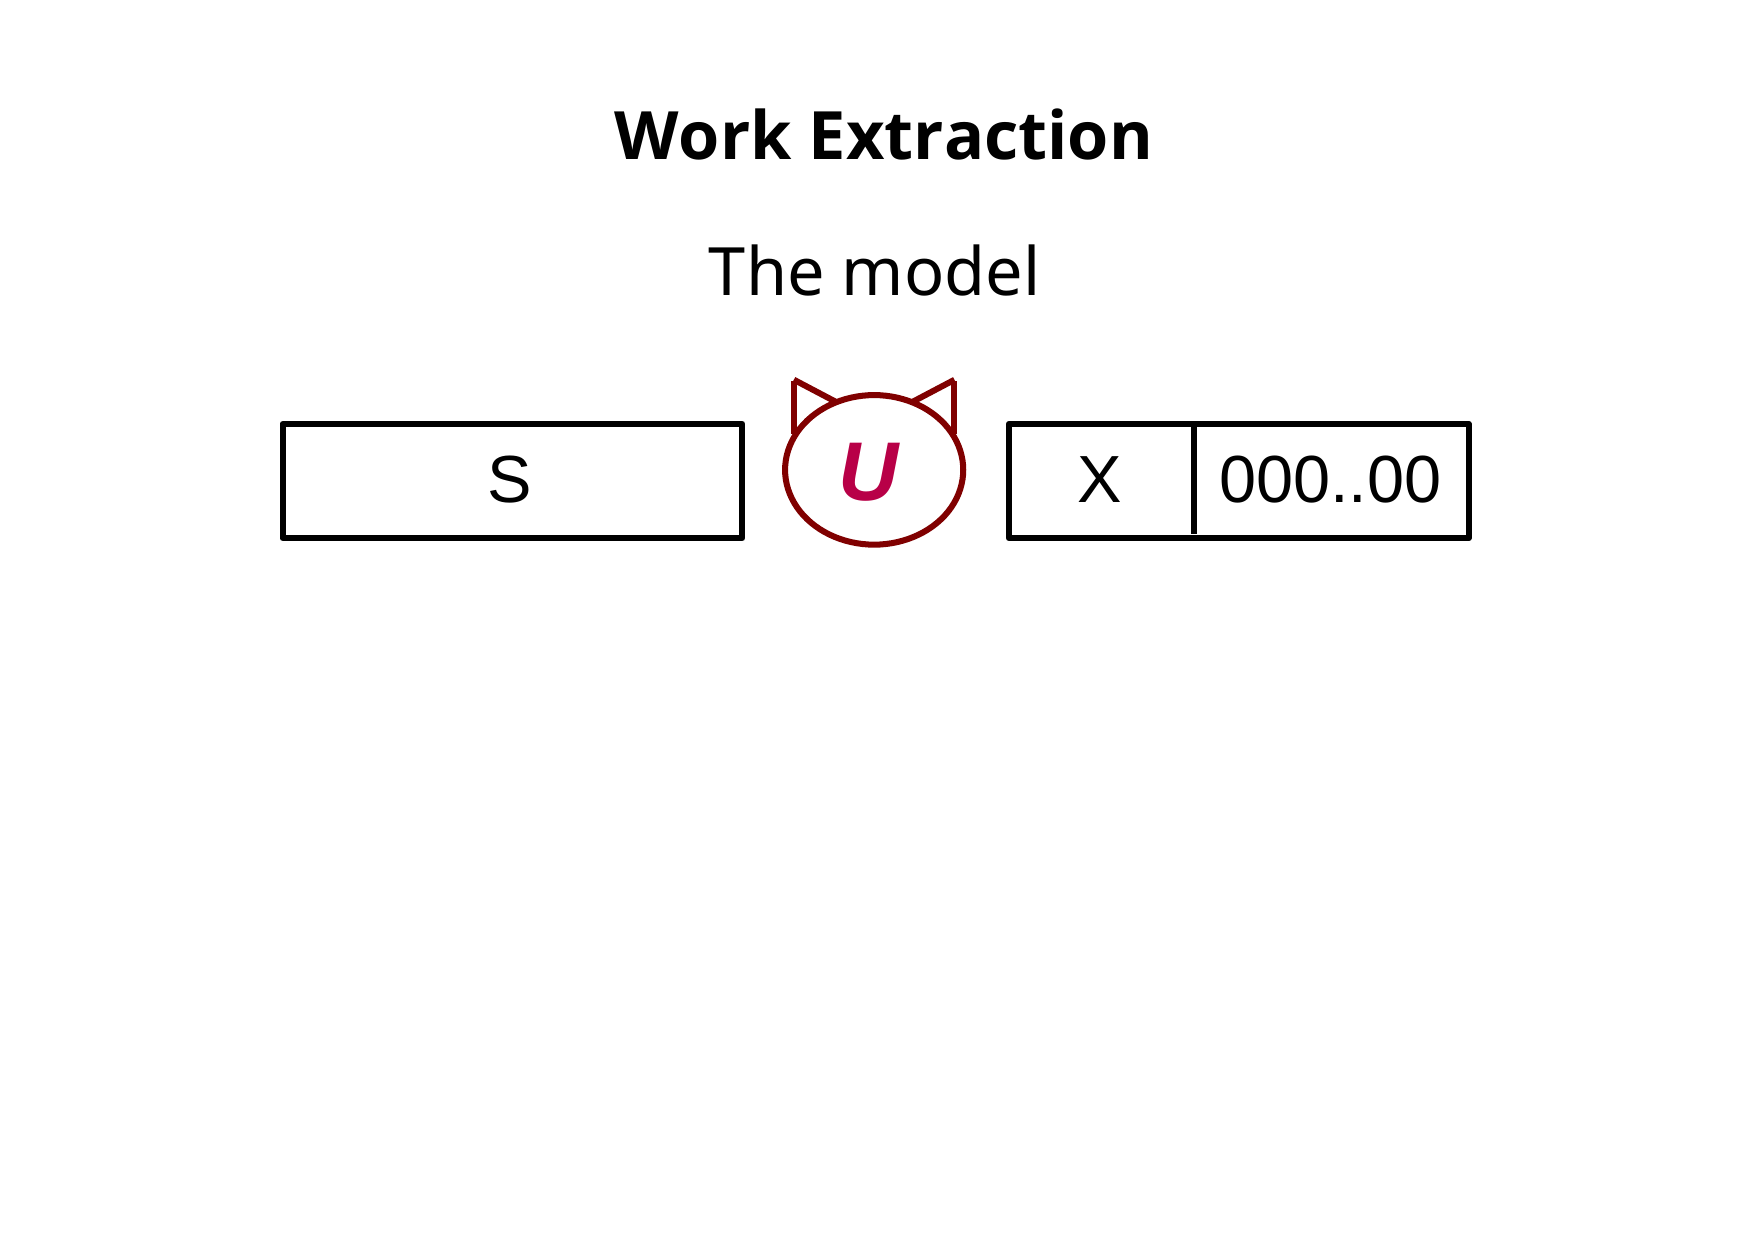

Work Extraction
The model
U
S
X
000..00